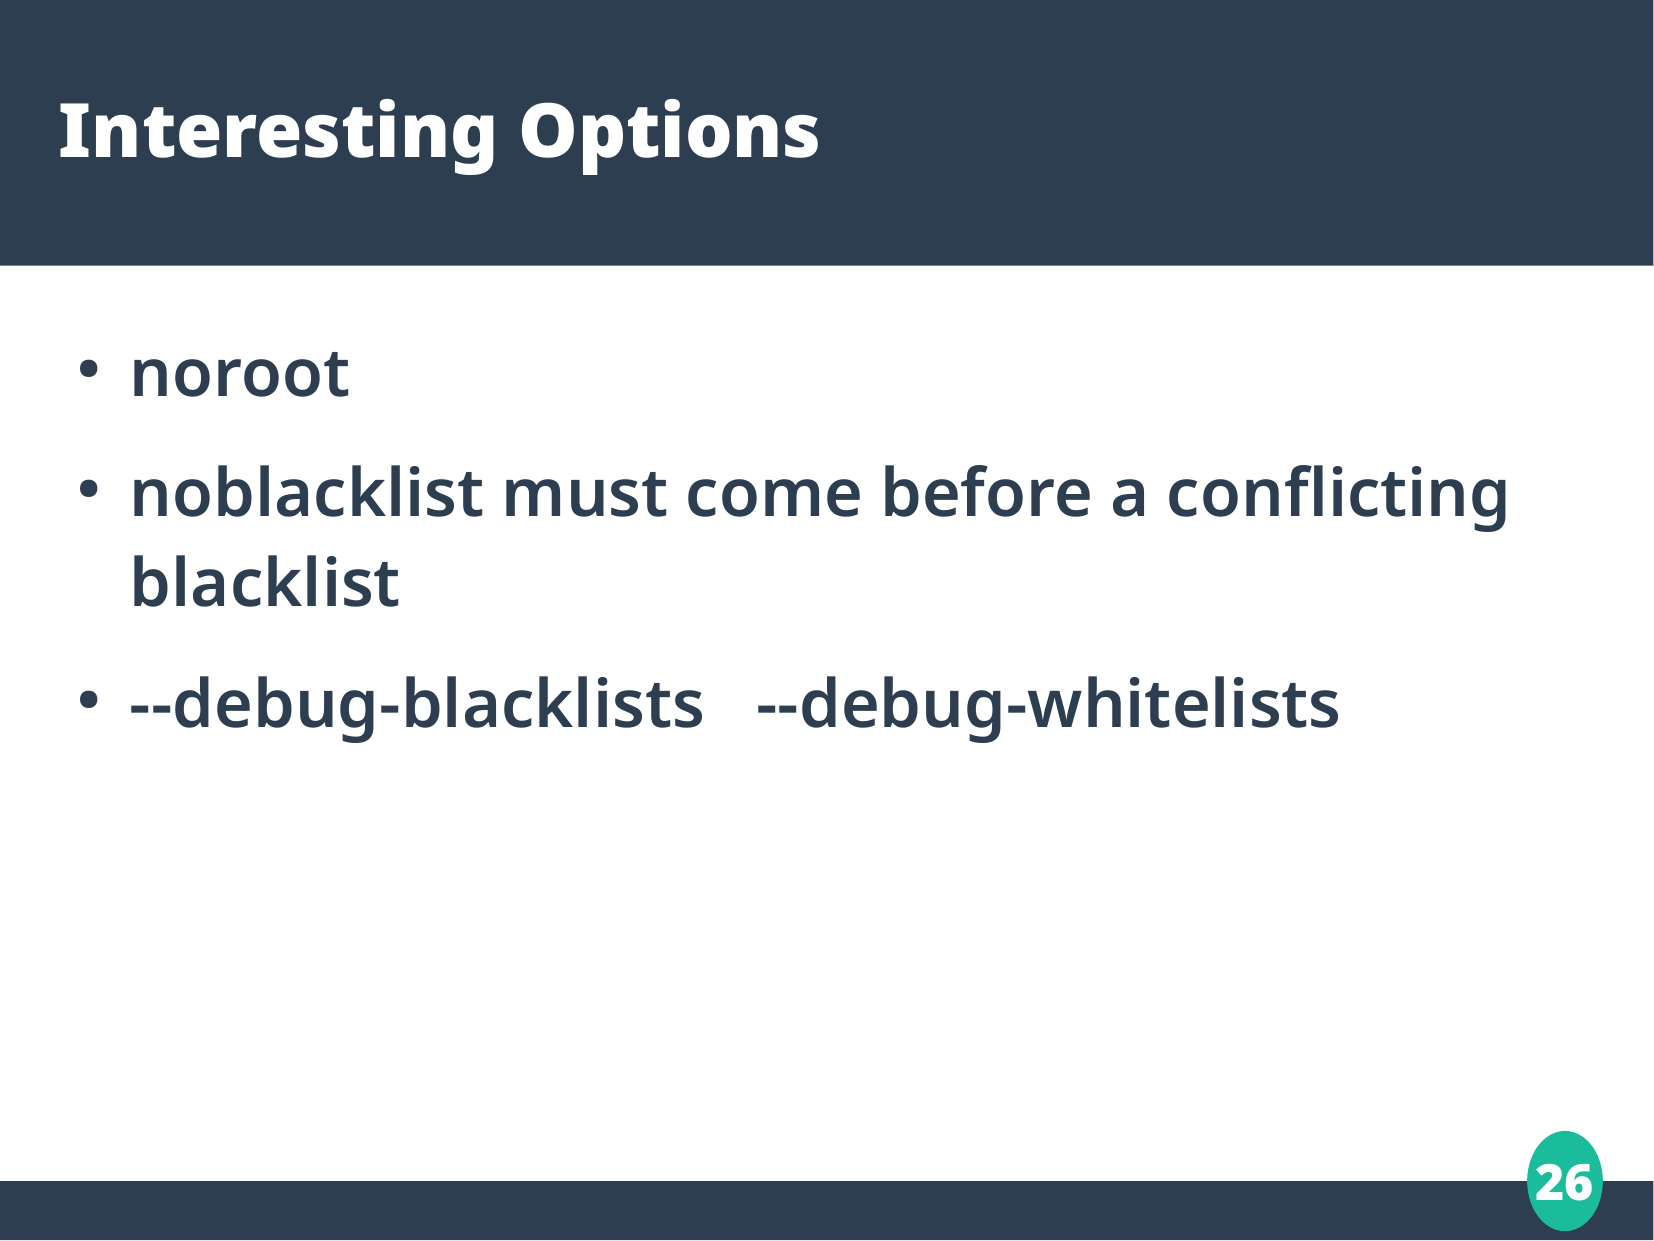

# Interesting Options
noroot
noblacklist must come before a conflicting blacklist
--debug-blacklists --debug-whitelists